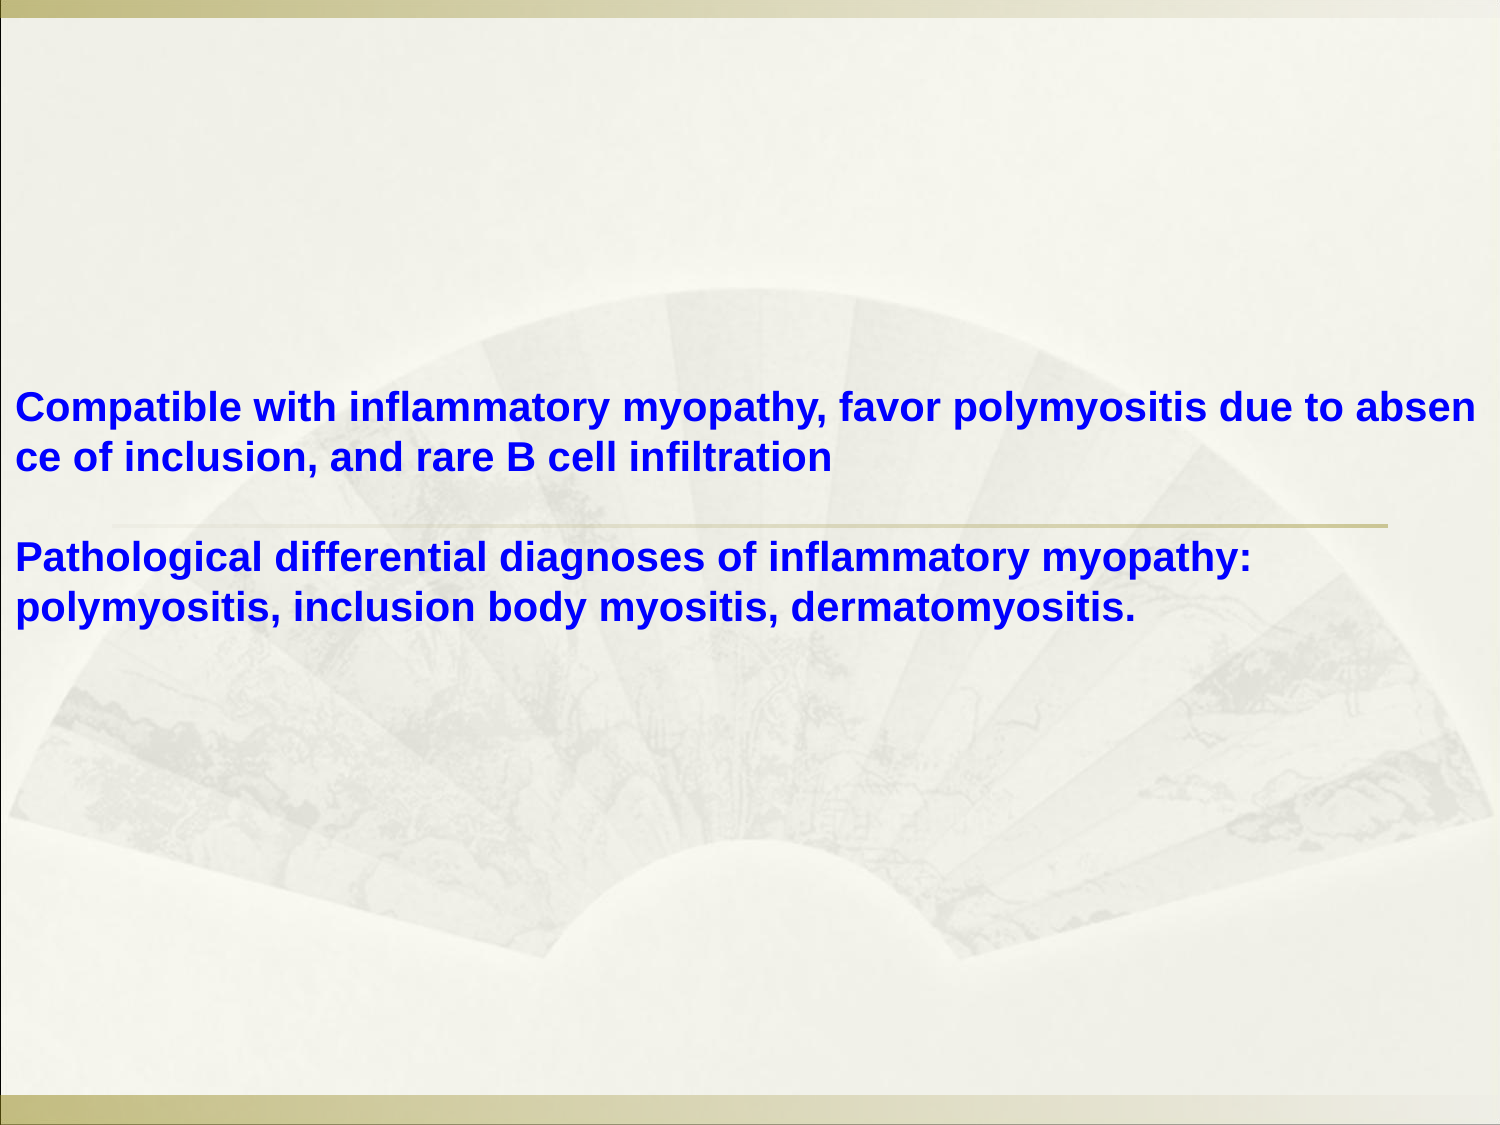

# Compatible with inflammatory myopathy, favor polymyositis due to absence of inclusion, and rare B cell infiltration Pathological differential diagnoses of inflammatory myopathy: polymyositis, inclusion body myositis, dermatomyositis.